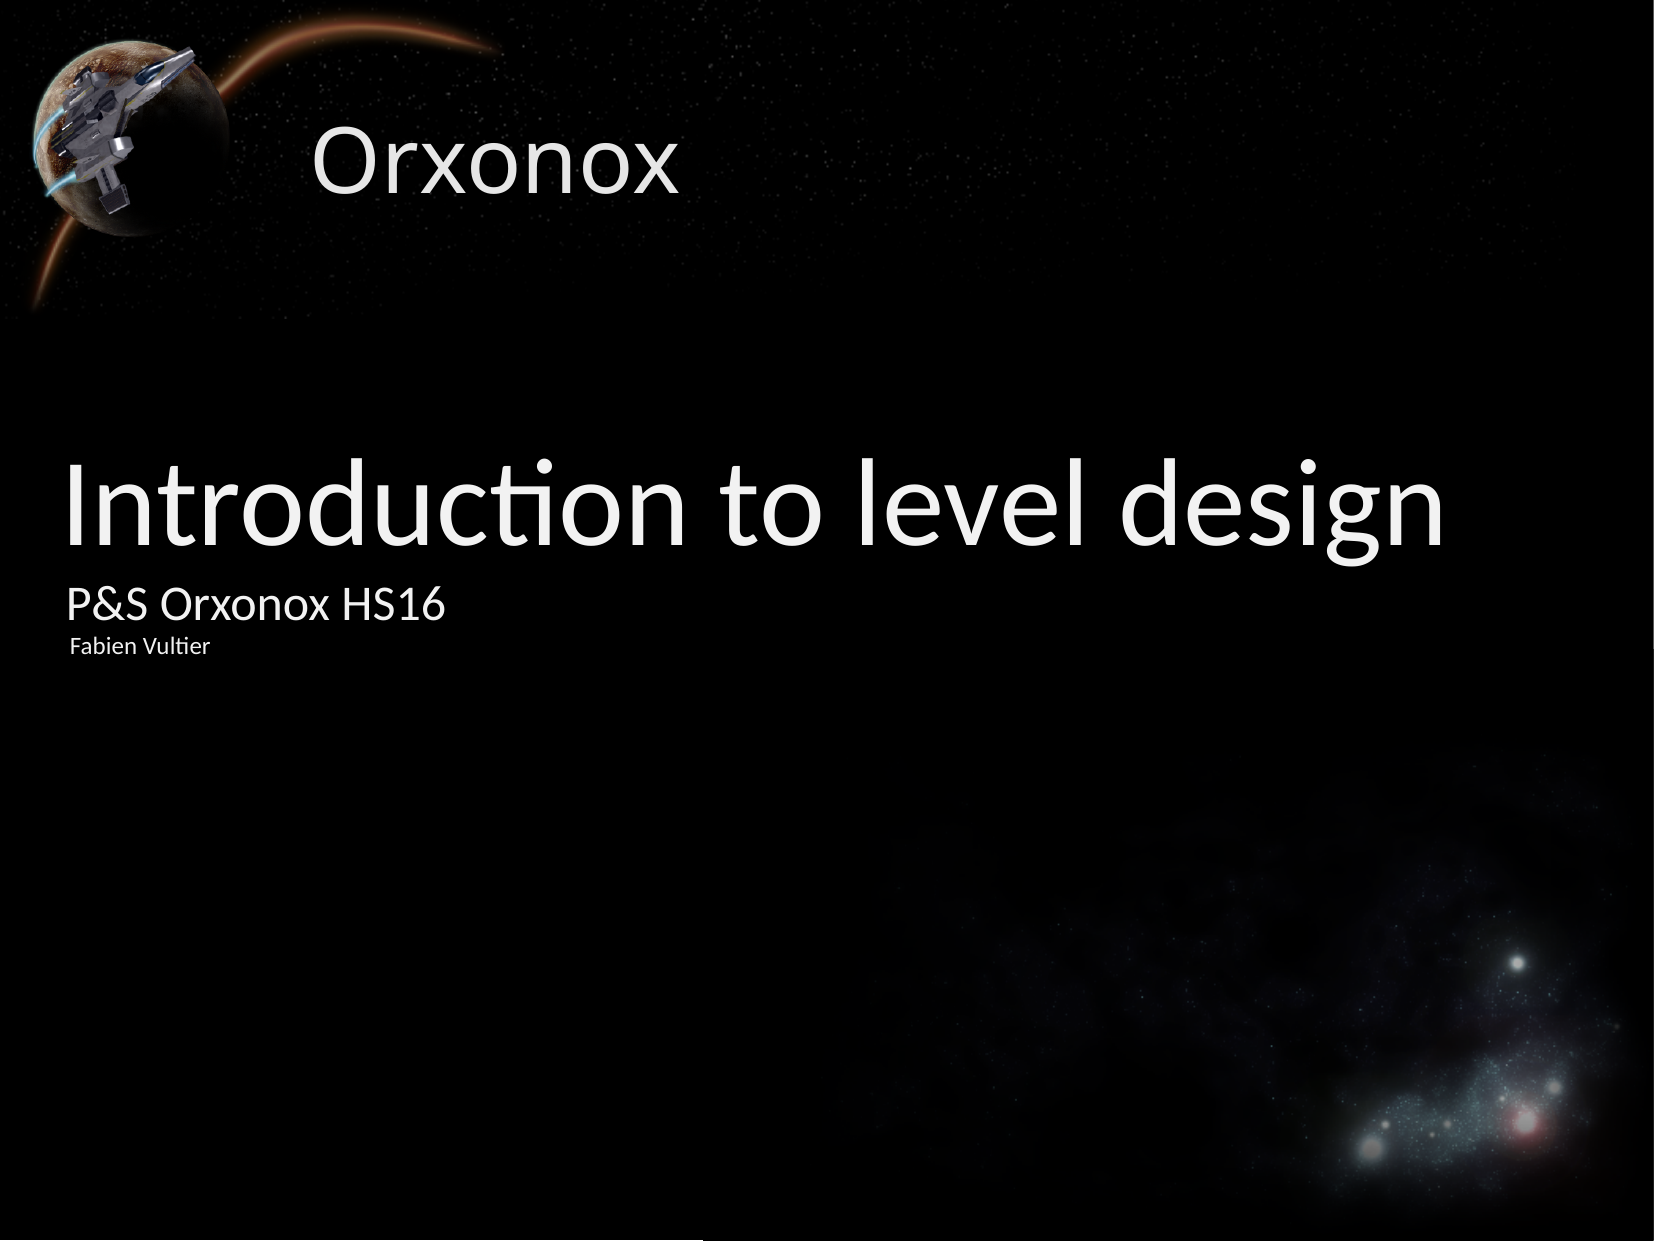

# Introduction to level design
P&S Orxonox HS16
Fabien Vultier